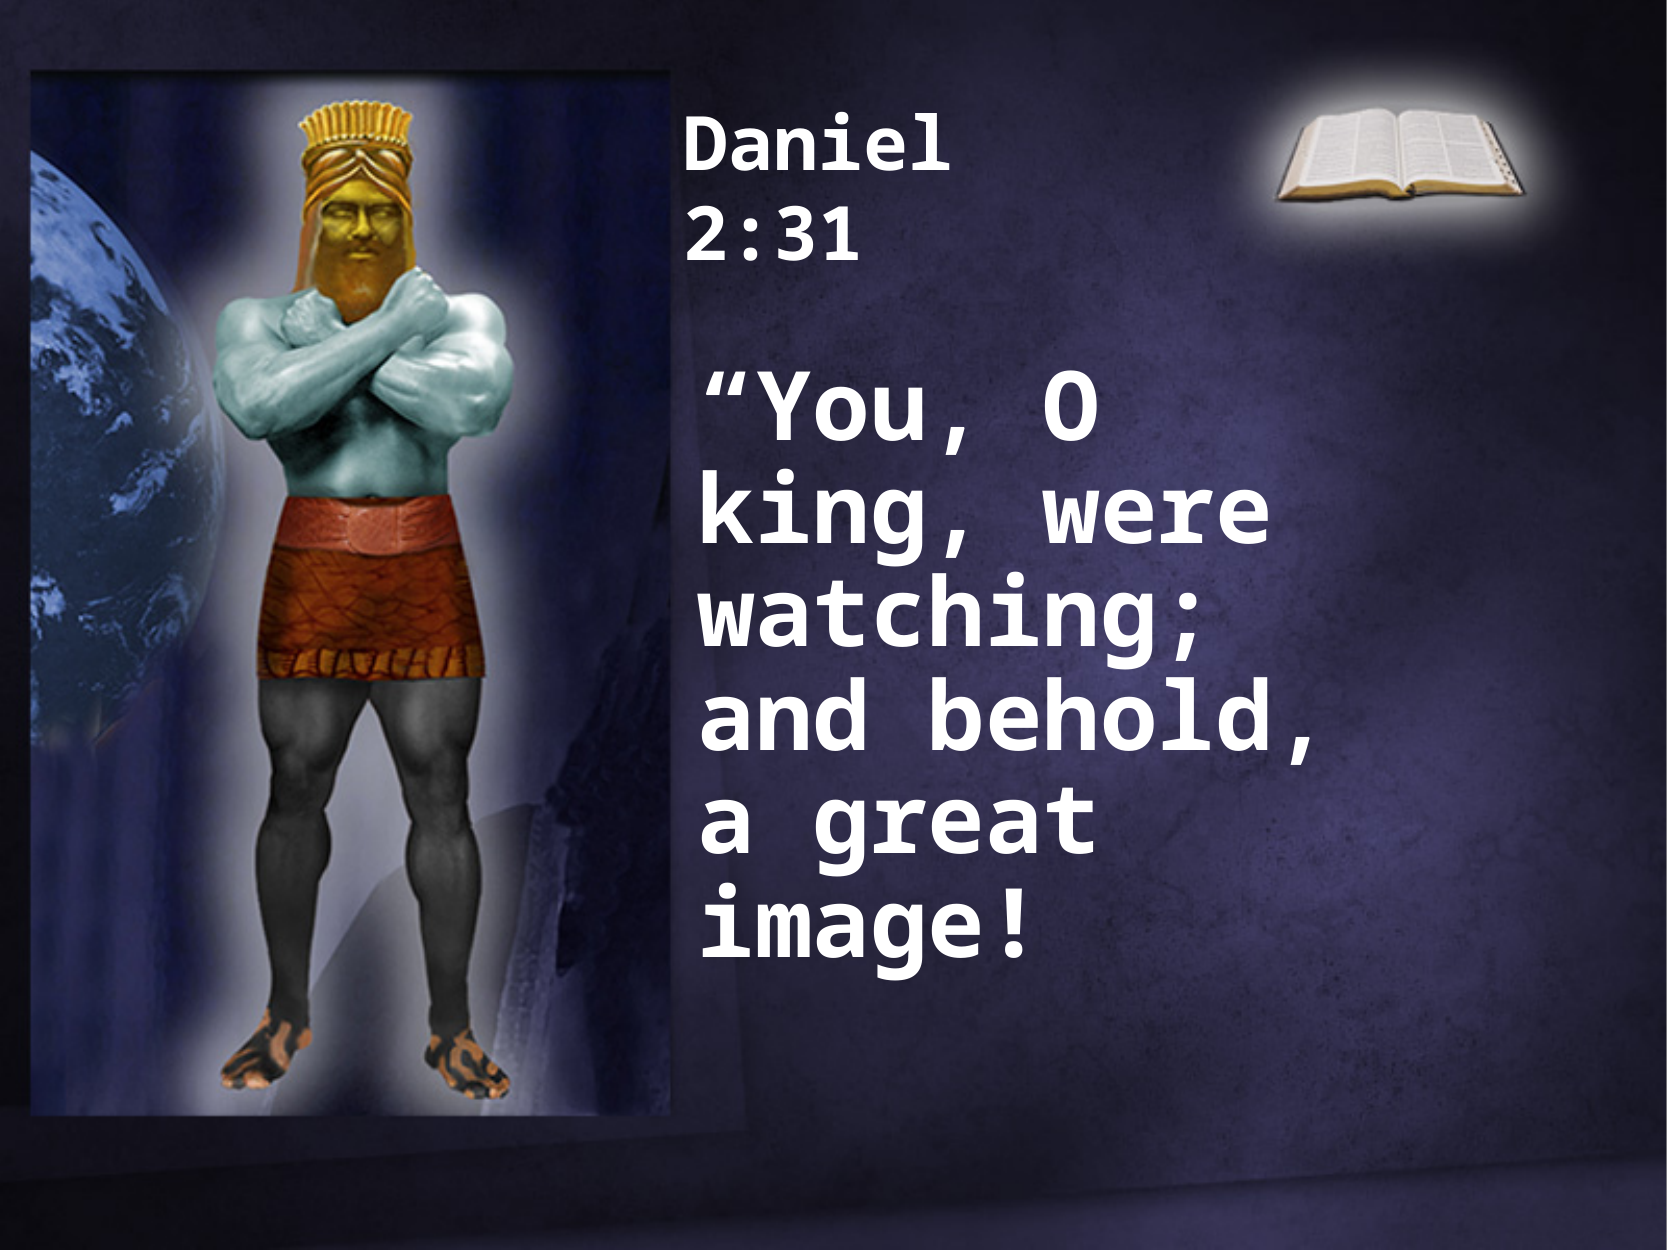

Daniel 2:31
“You, O king, were watching; and behold, a great image!